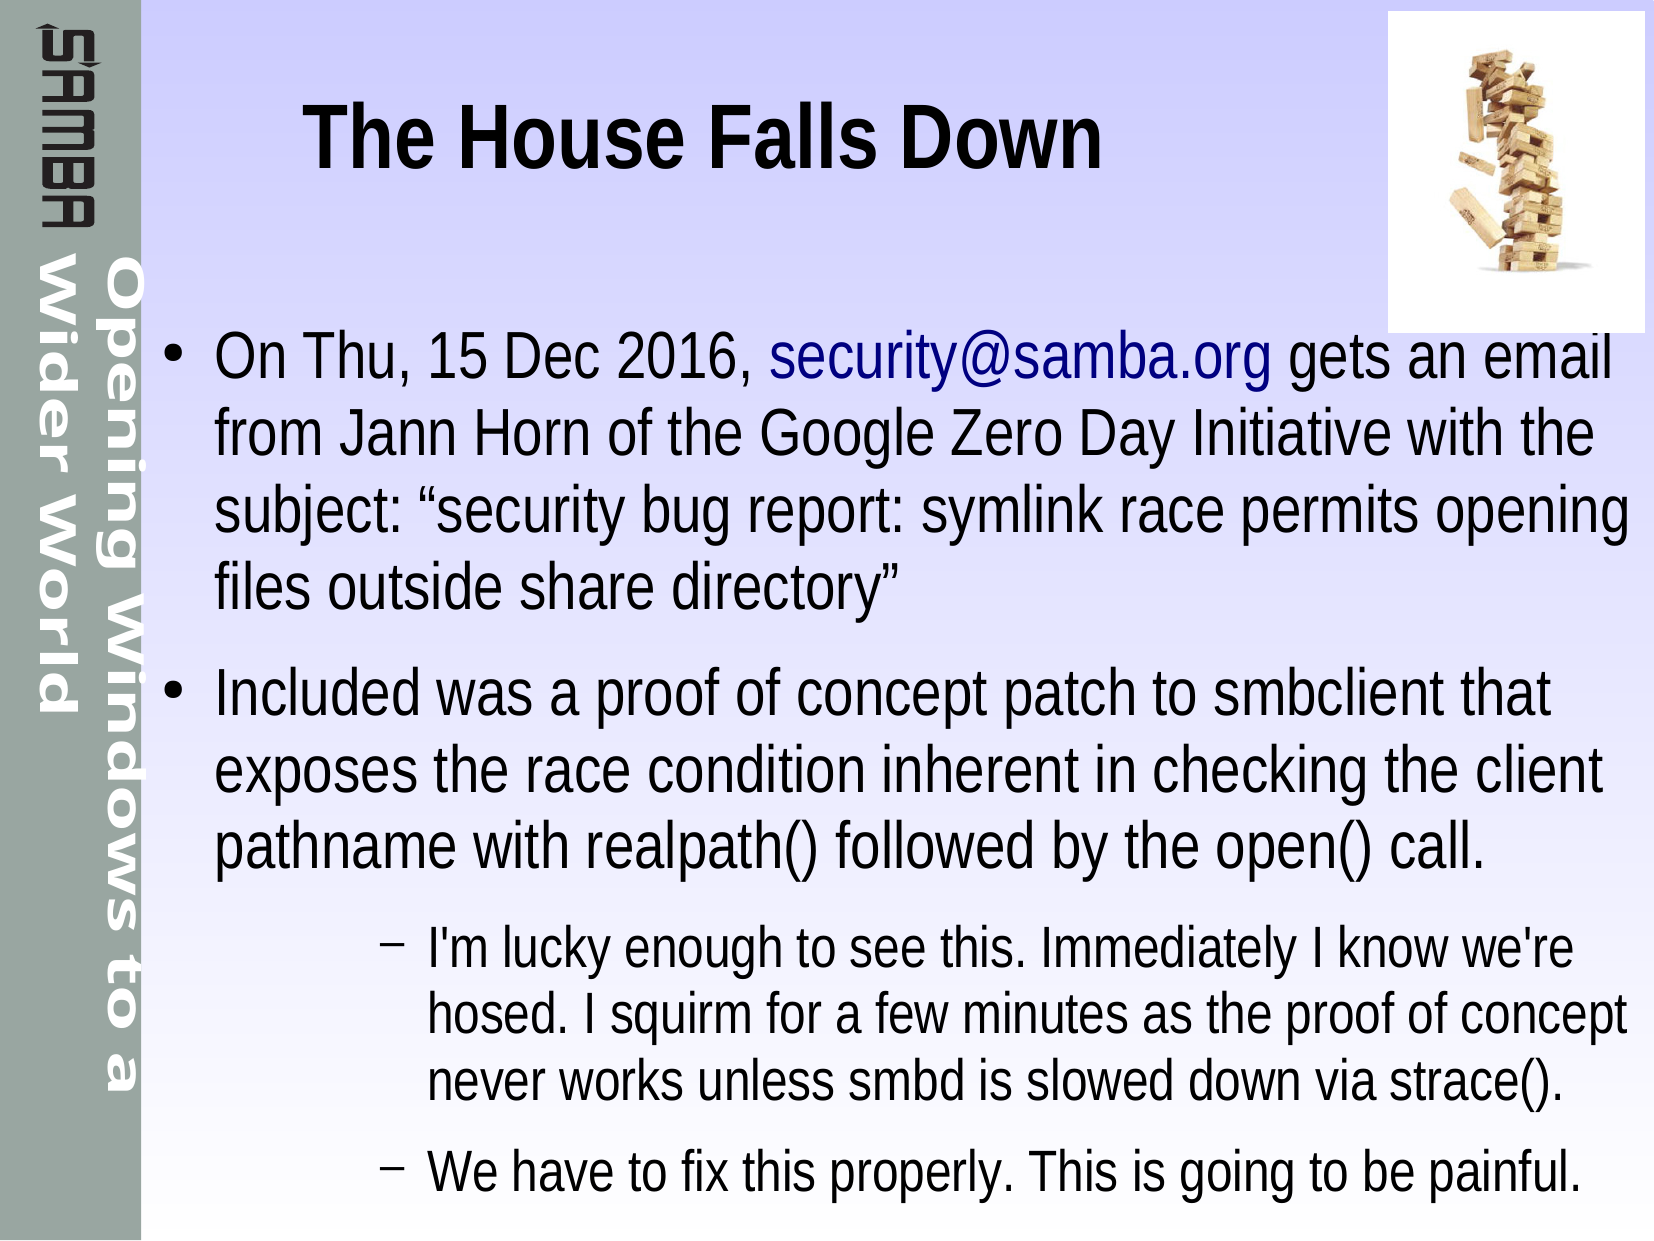

# The House Falls Down
On Thu, 15 Dec 2016, security@samba.org gets an email from Jann Horn of the Google Zero Day Initiative with the subject: “security bug report: symlink race permits opening files outside share directory”
Included was a proof of concept patch to smbclient that exposes the race condition inherent in checking the client pathname with realpath() followed by the open() call.
I'm lucky enough to see this. Immediately I know we're hosed. I squirm for a few minutes as the proof of concept never works unless smbd is slowed down via strace().
We have to fix this properly. This is going to be painful.